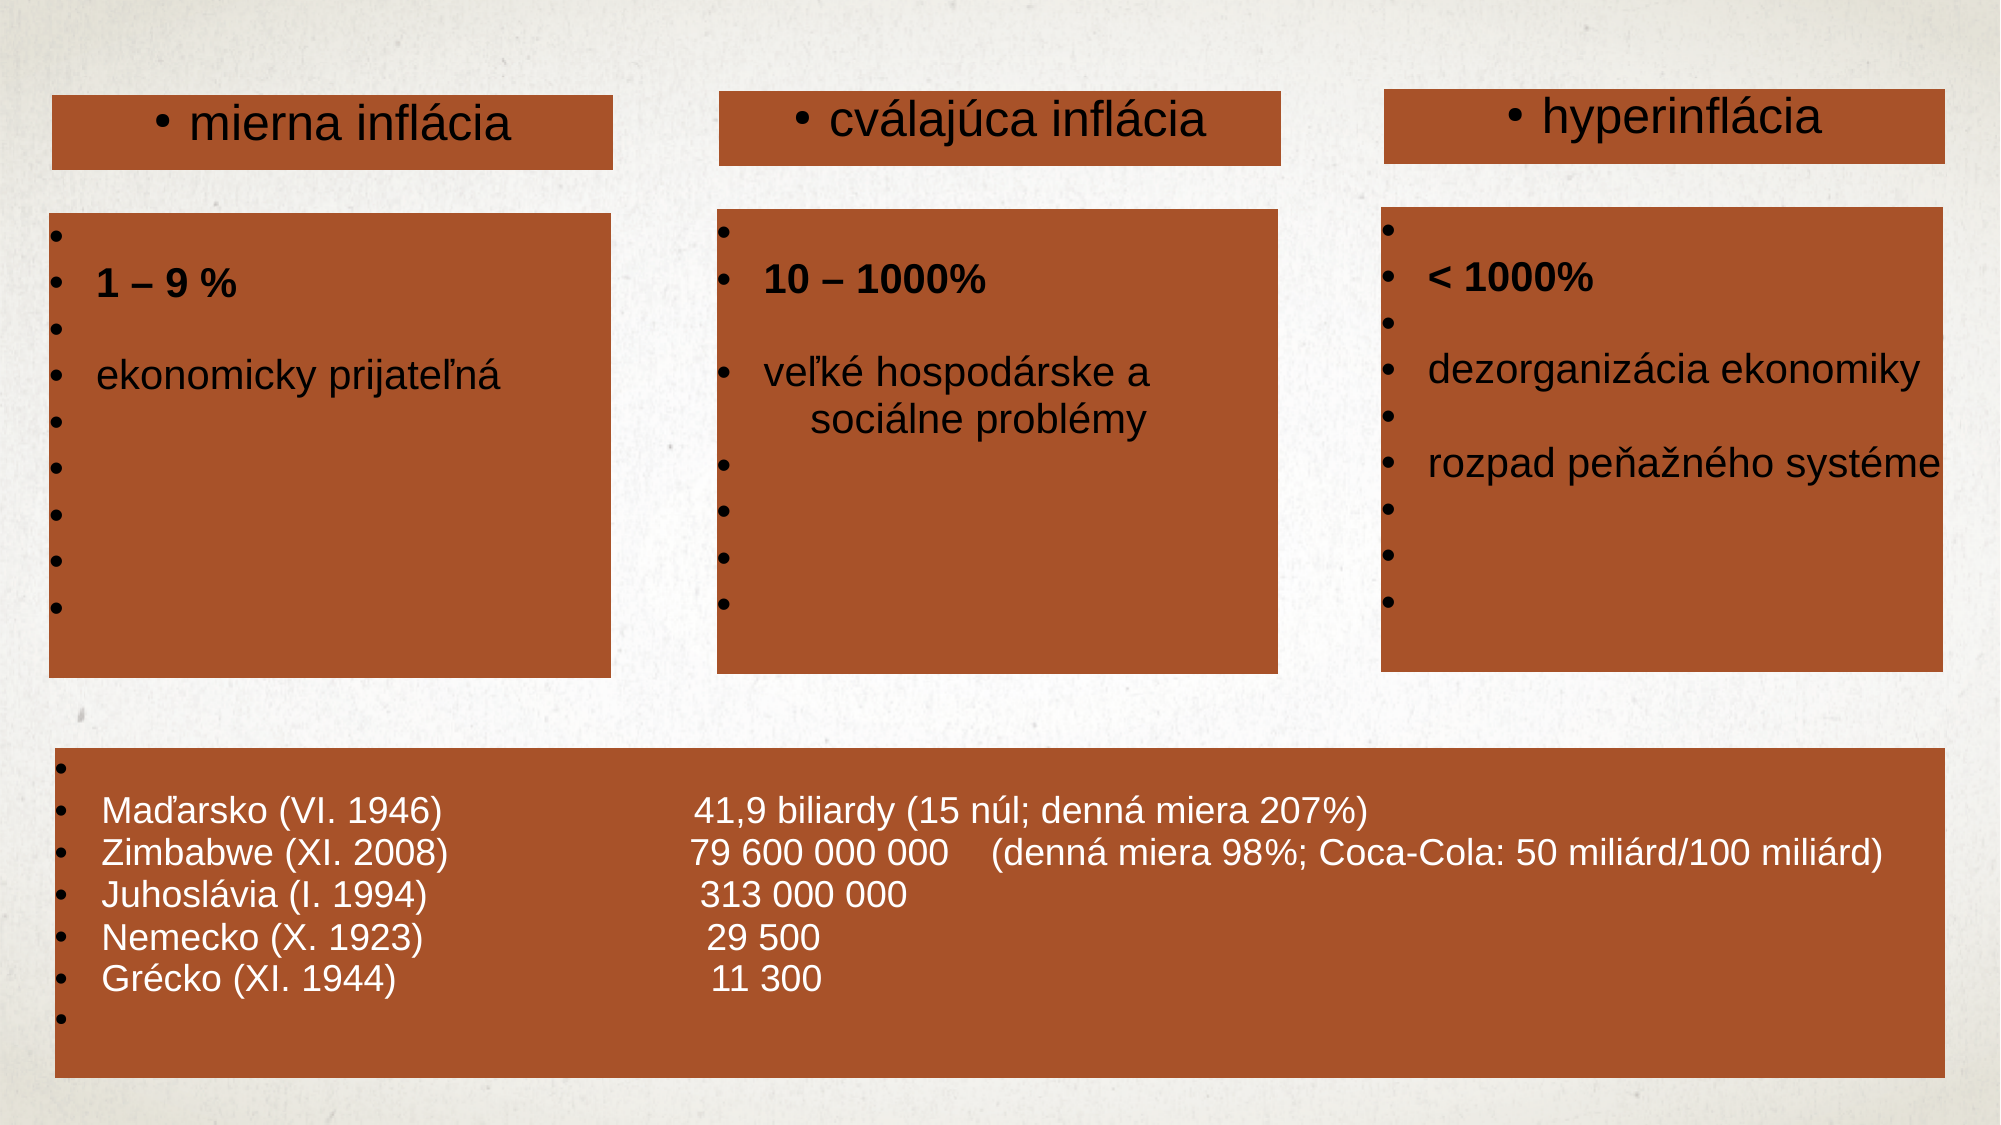

| hyperinflácia |
| --- |
| cválajúca inflácia |
| --- |
| mierna inflácia |
| --- |
| < 1000% dezorganizácia ekonomiky rozpad peňažného systéme |
| --- |
| 10 – 1000% veľké hospodárske a sociálne problémy |
| --- |
| 1 – 9 % ekonomicky prijateľná |
| --- |
| Maďarsko (VI. 1946) 41,9 biliardy (15 núl; denná miera 207%) Zimbabwe (XI. 2008) 79 600 000 000 (denná miera 98%; Coca-Cola: 50 miliárd/100 miliárd) Juhoslávia (I. 1994) 313 000 000 Nemecko (X. 1923) 29 500 Grécko (XI. 1944) 11 300 |
| --- |